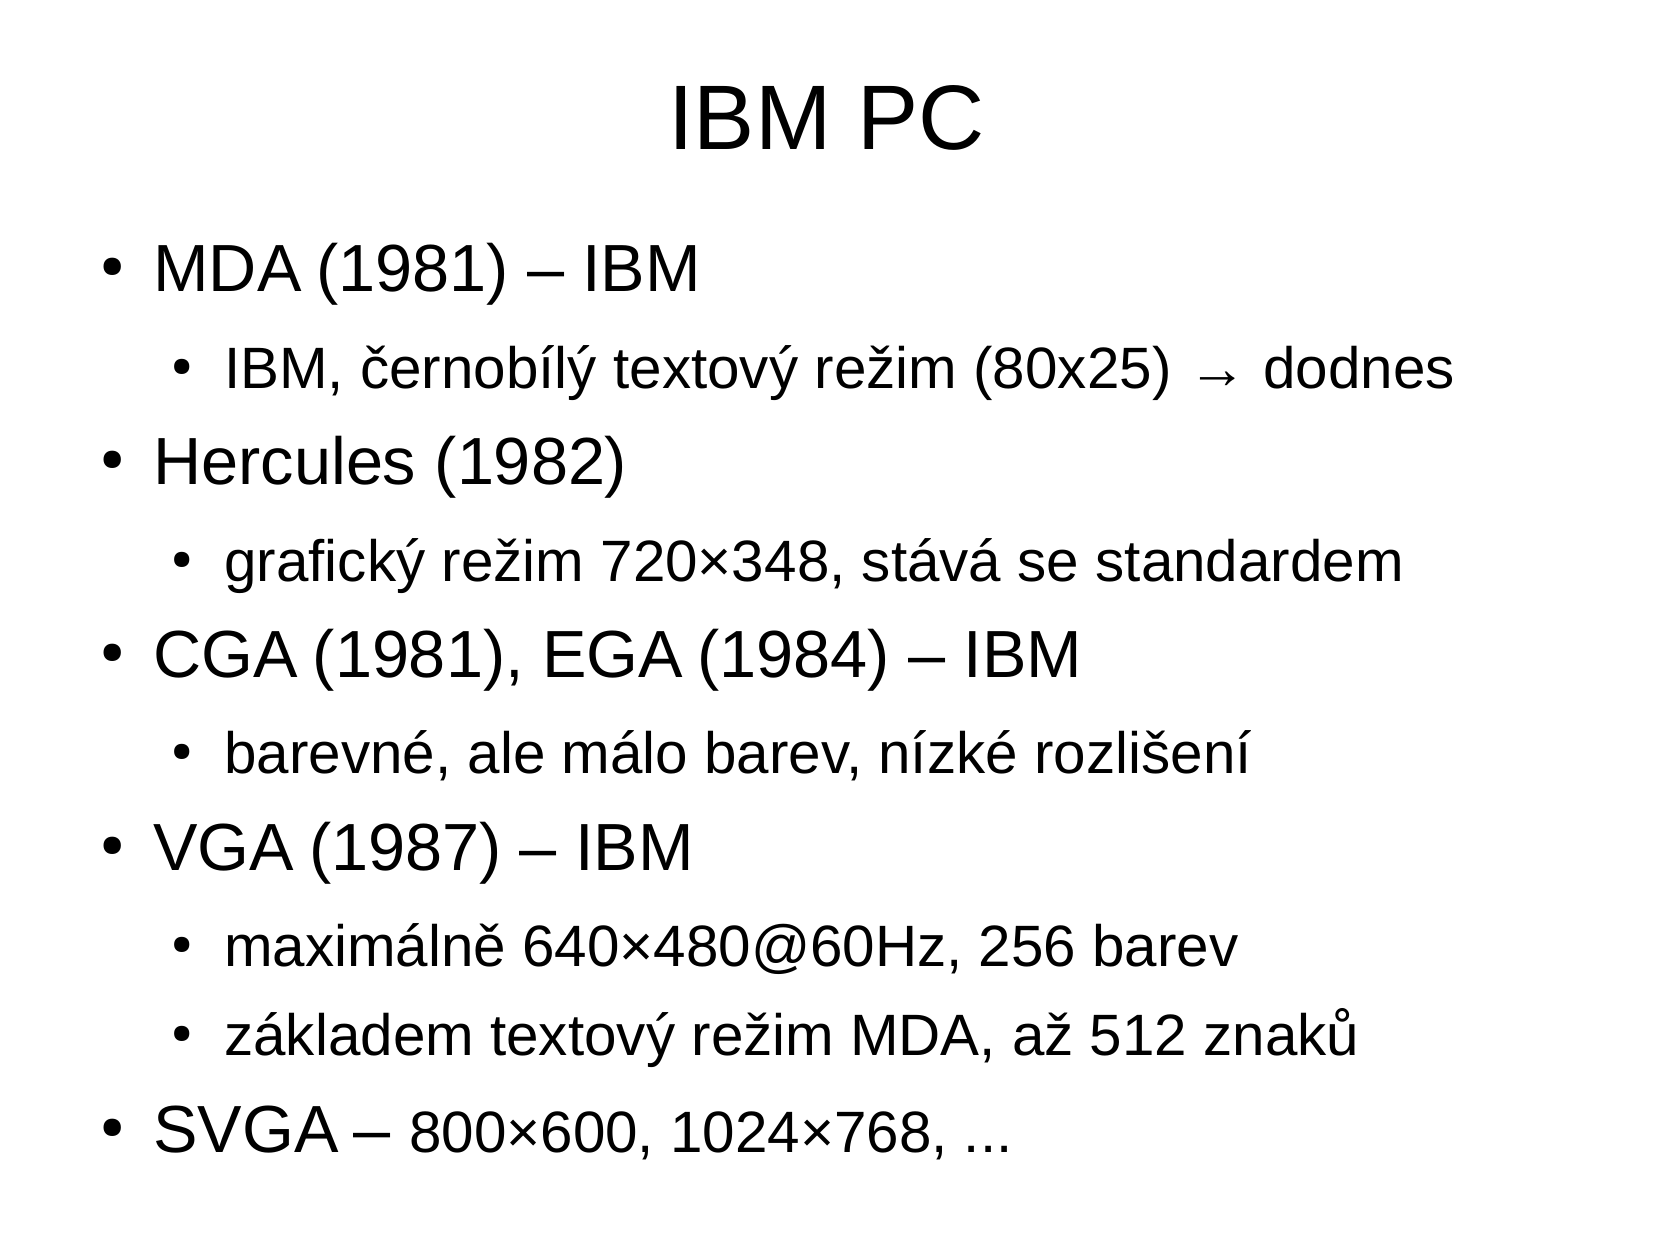

# IBM PC
MDA (1981) – IBM
IBM, černobílý textový režim (80x25) → dodnes
Hercules (1982)
grafický režim 720×348, stává se standardem
CGA (1981), EGA (1984) – IBM
barevné, ale málo barev, nízké rozlišení
VGA (1987) – IBM
maximálně 640×480@60Hz, 256 barev
základem textový režim MDA, až 512 znaků
SVGA – 800×600, 1024×768, ...